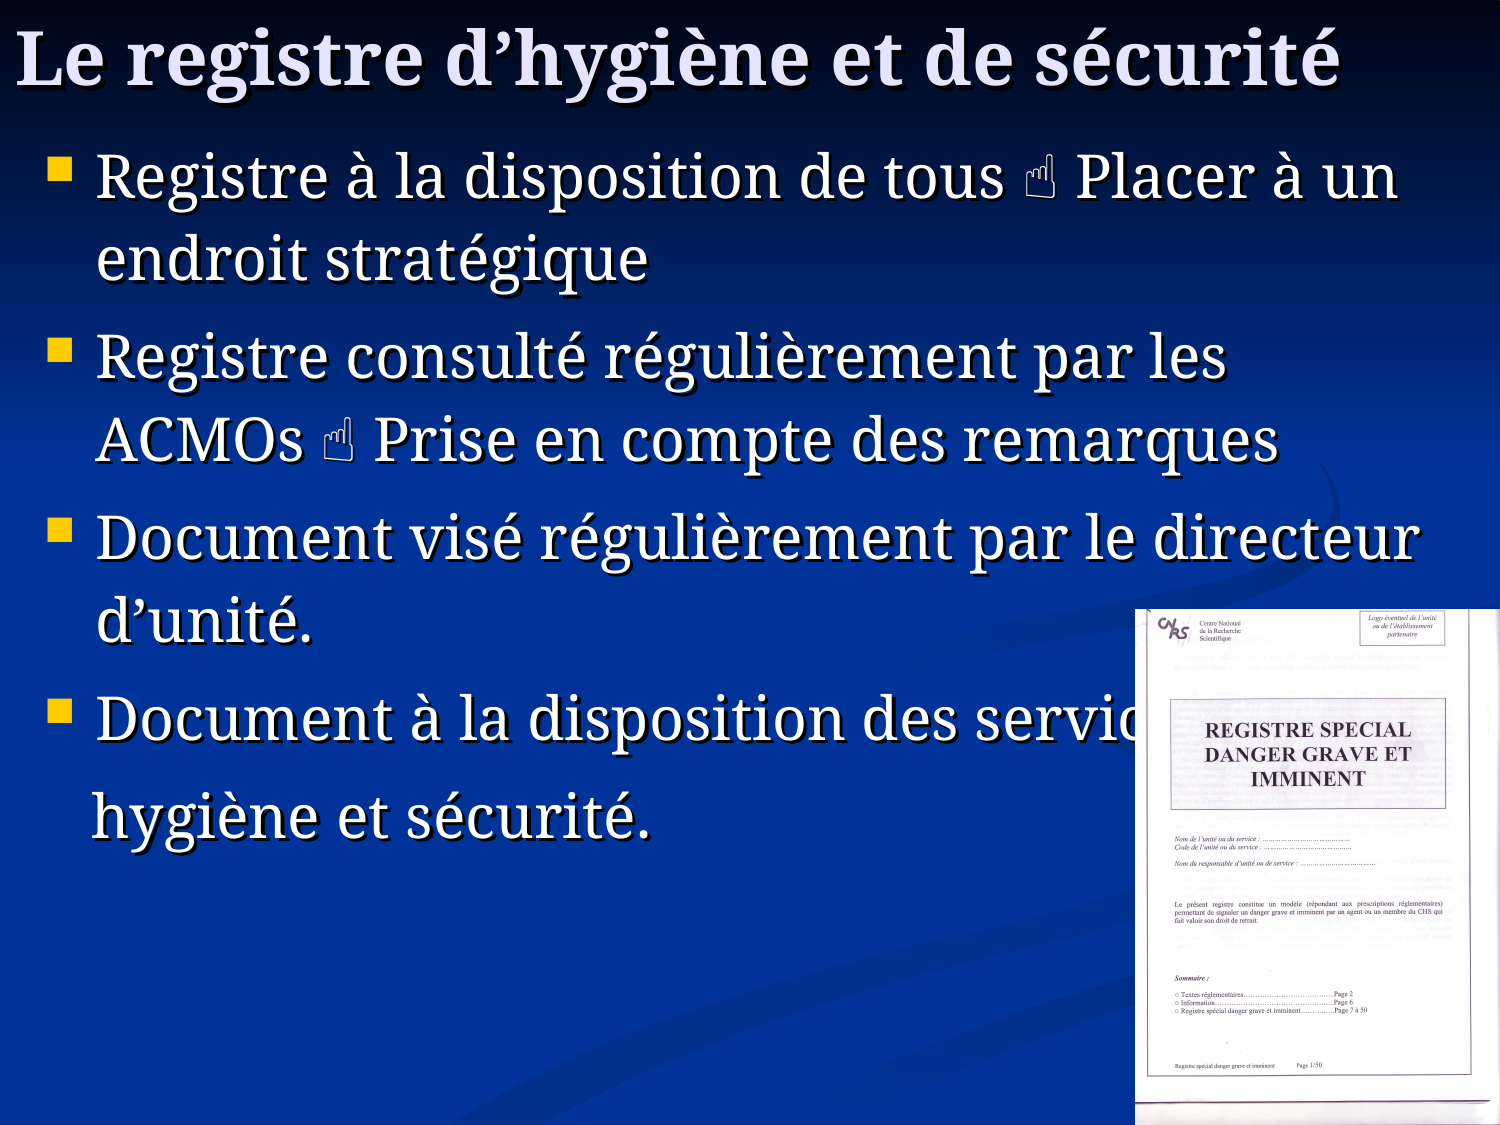

# Le registre d’hygiène et de sécurité
Registre à la disposition de tous  Placer à un endroit stratégique
Registre consulté régulièrement par les ACMOs  Prise en compte des remarques
Document visé régulièrement par le directeur d’unité.
Document à la disposition des services
 hygiène et sécurité.